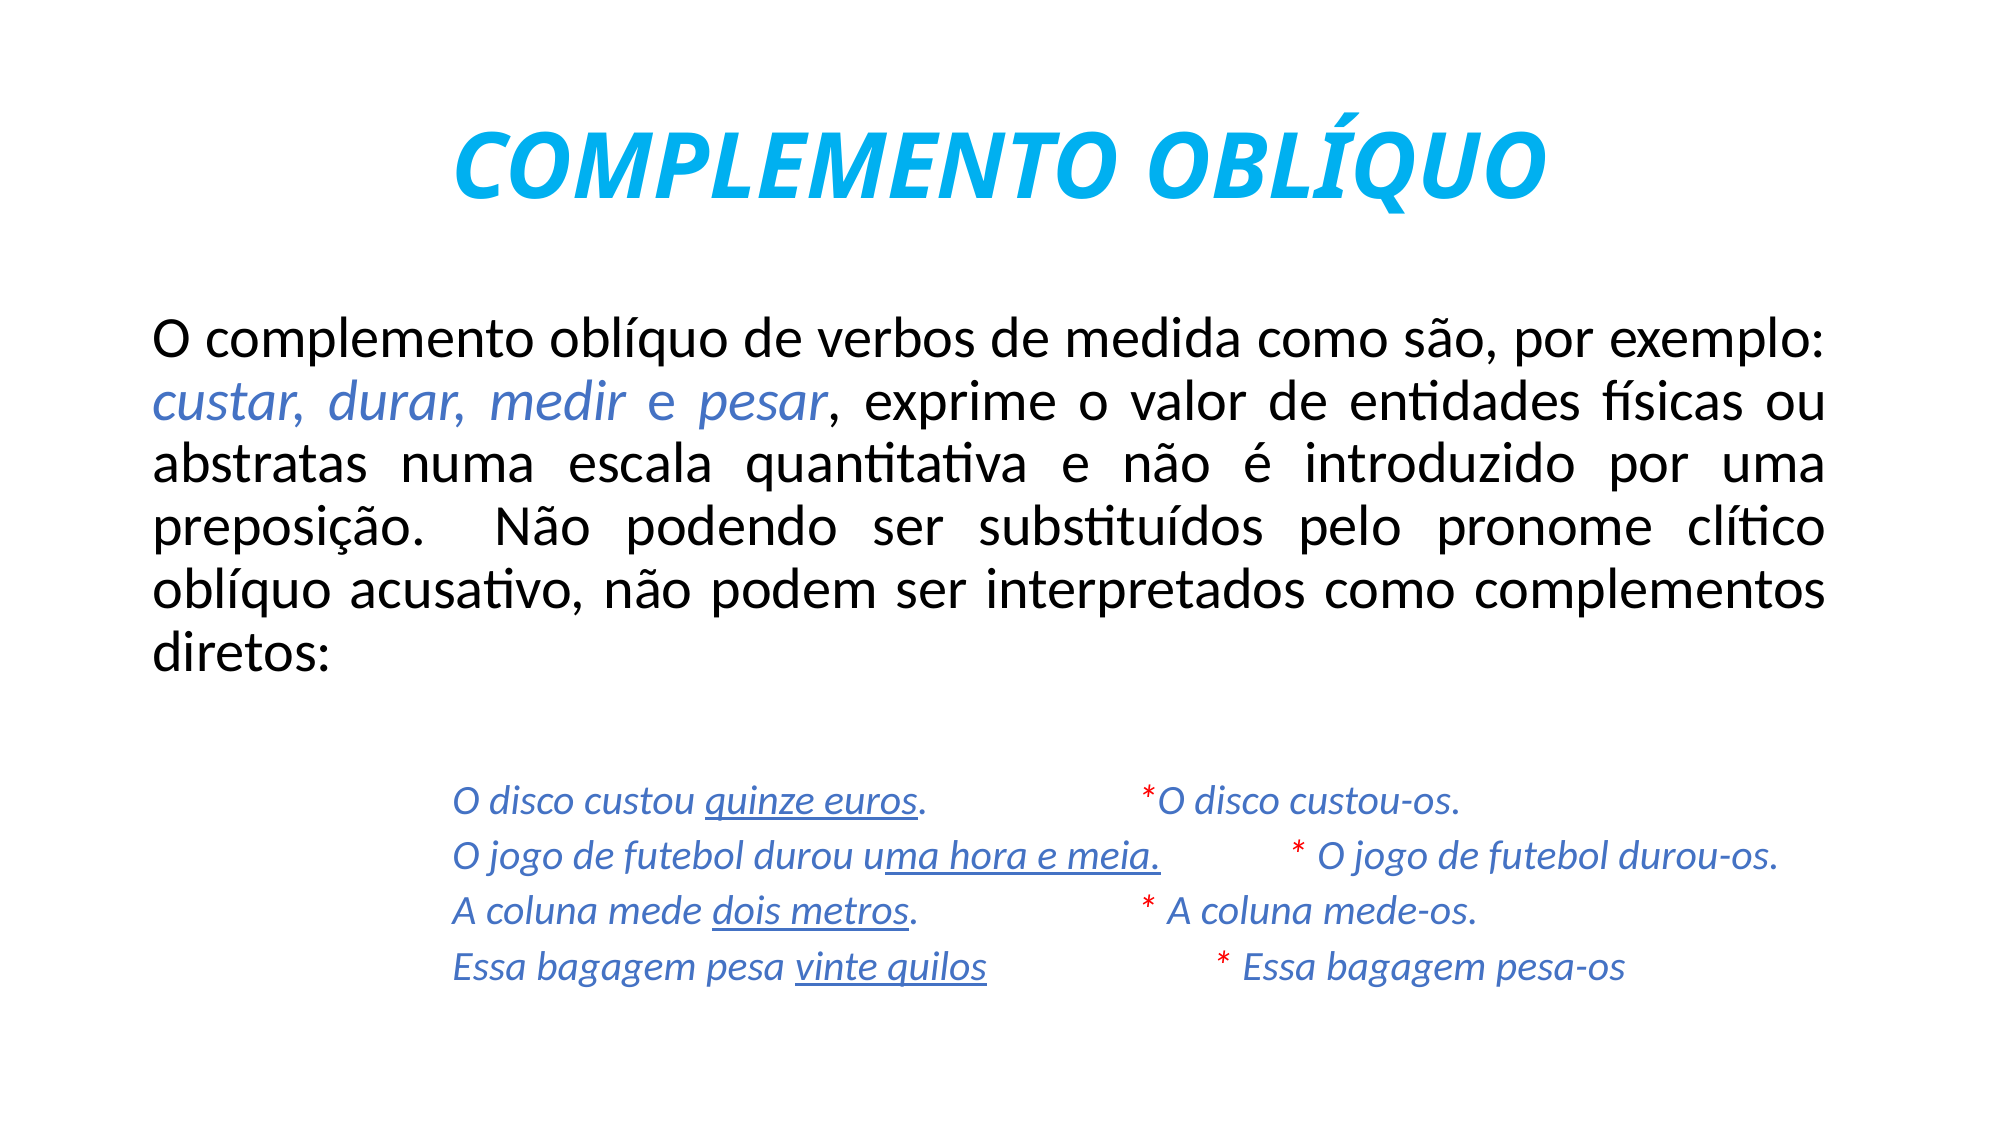

# COMPLEMENTO OBLÍQUO
O complemento oblíquo de verbos de medida como são, por exemplo: custar, durar, medir e pesar, exprime o valor de entidades físicas ou abstratas numa escala quantitativa e não é introduzido por uma preposição. Não podendo ser substituídos pelo pronome clítico oblíquo acusativo, não podem ser interpretados como complementos diretos:
O disco custou quinze euros. 			 *O disco custou-os.
O jogo de futebol durou uma hora e meia. 		 * O jogo de futebol durou-os.
A coluna mede dois metros. 			 * A coluna mede-os.
Essa bagagem pesa vinte quilos 			 * Essa bagagem pesa-os